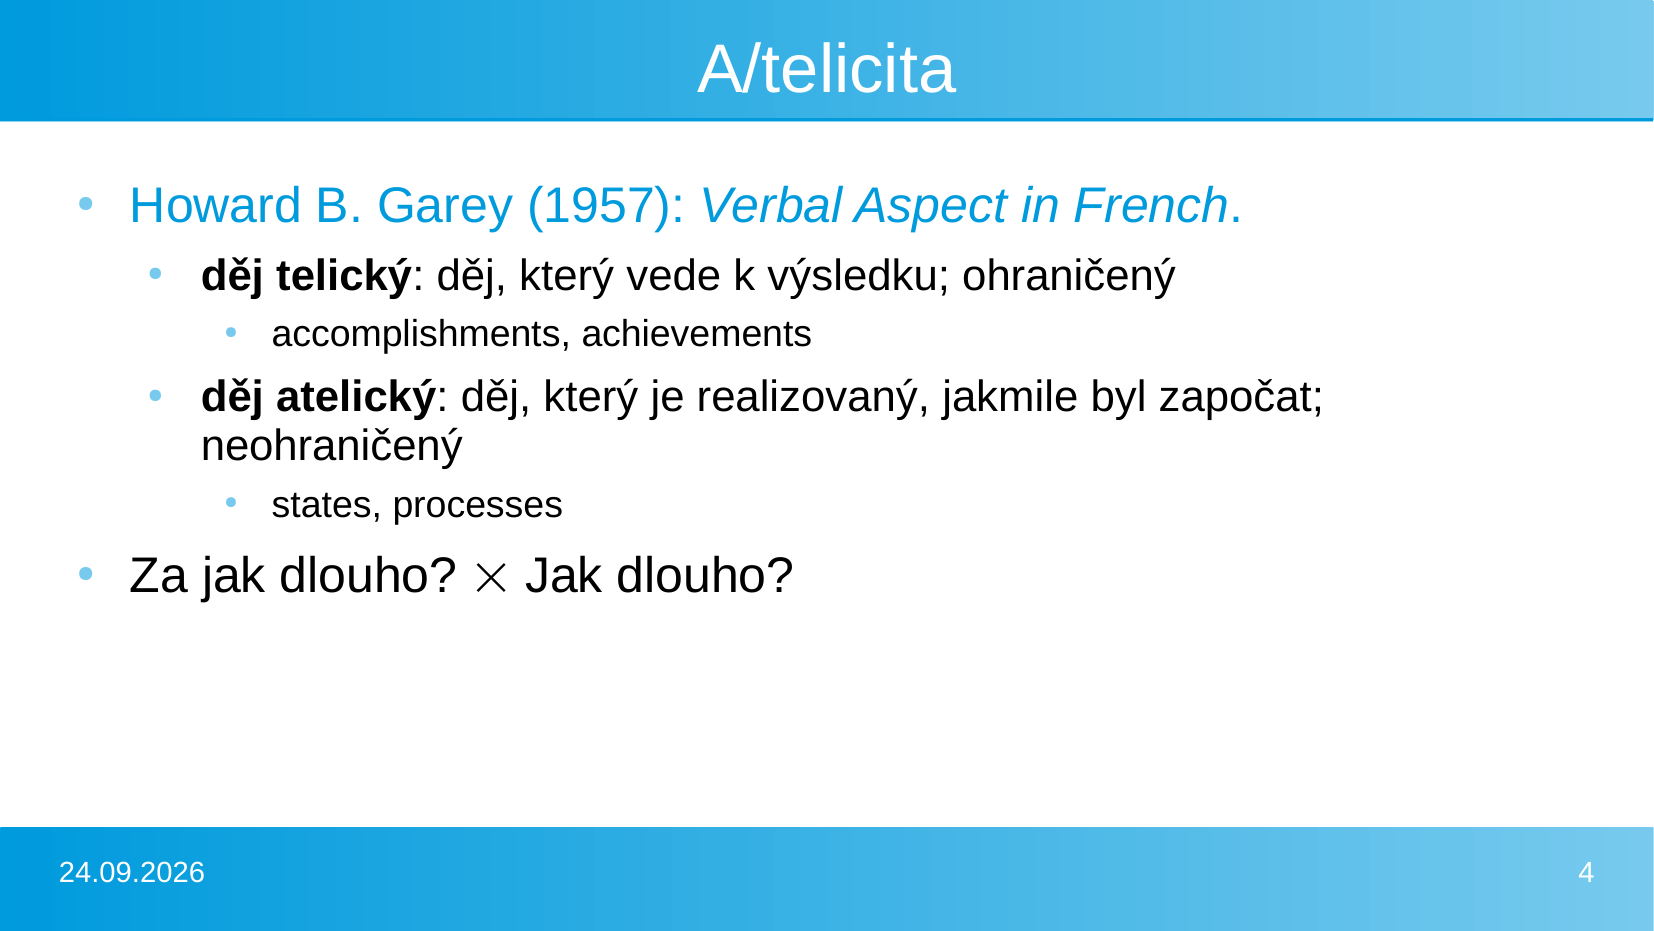

# A/telicita
Howard B. Garey (1957): Verbal Aspect in French.
děj telický: děj, který vede k výsledku; ohraničený
accomplishments, achievements
děj atelický: děj, který je realizovaný, jakmile byl započat; neohraničený
states, processes
Za jak dlouho?  Jak dlouho?
4